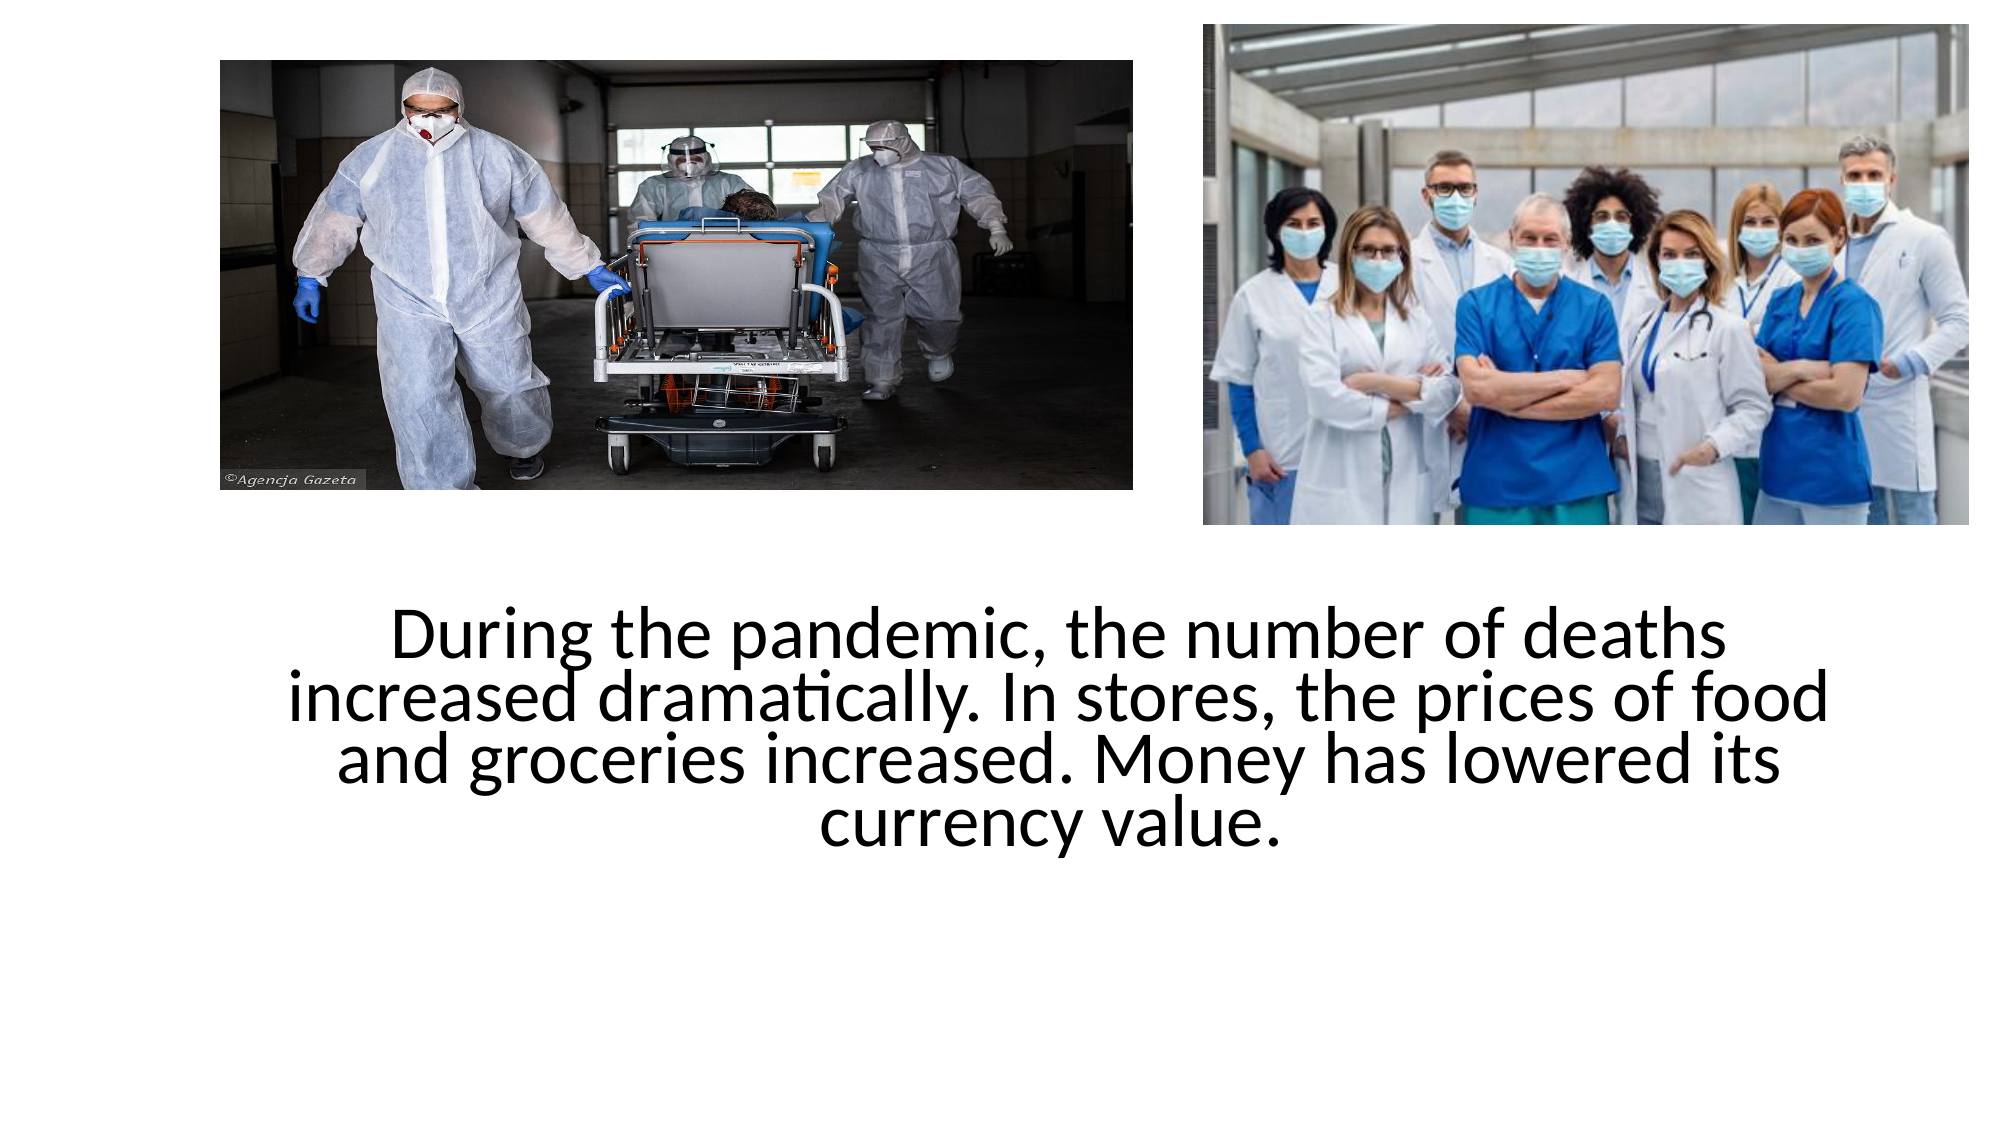

#
During the pandemic, the number of deaths increased dramatically. In stores, the prices of food and groceries increased. Money has lowered its currency value.